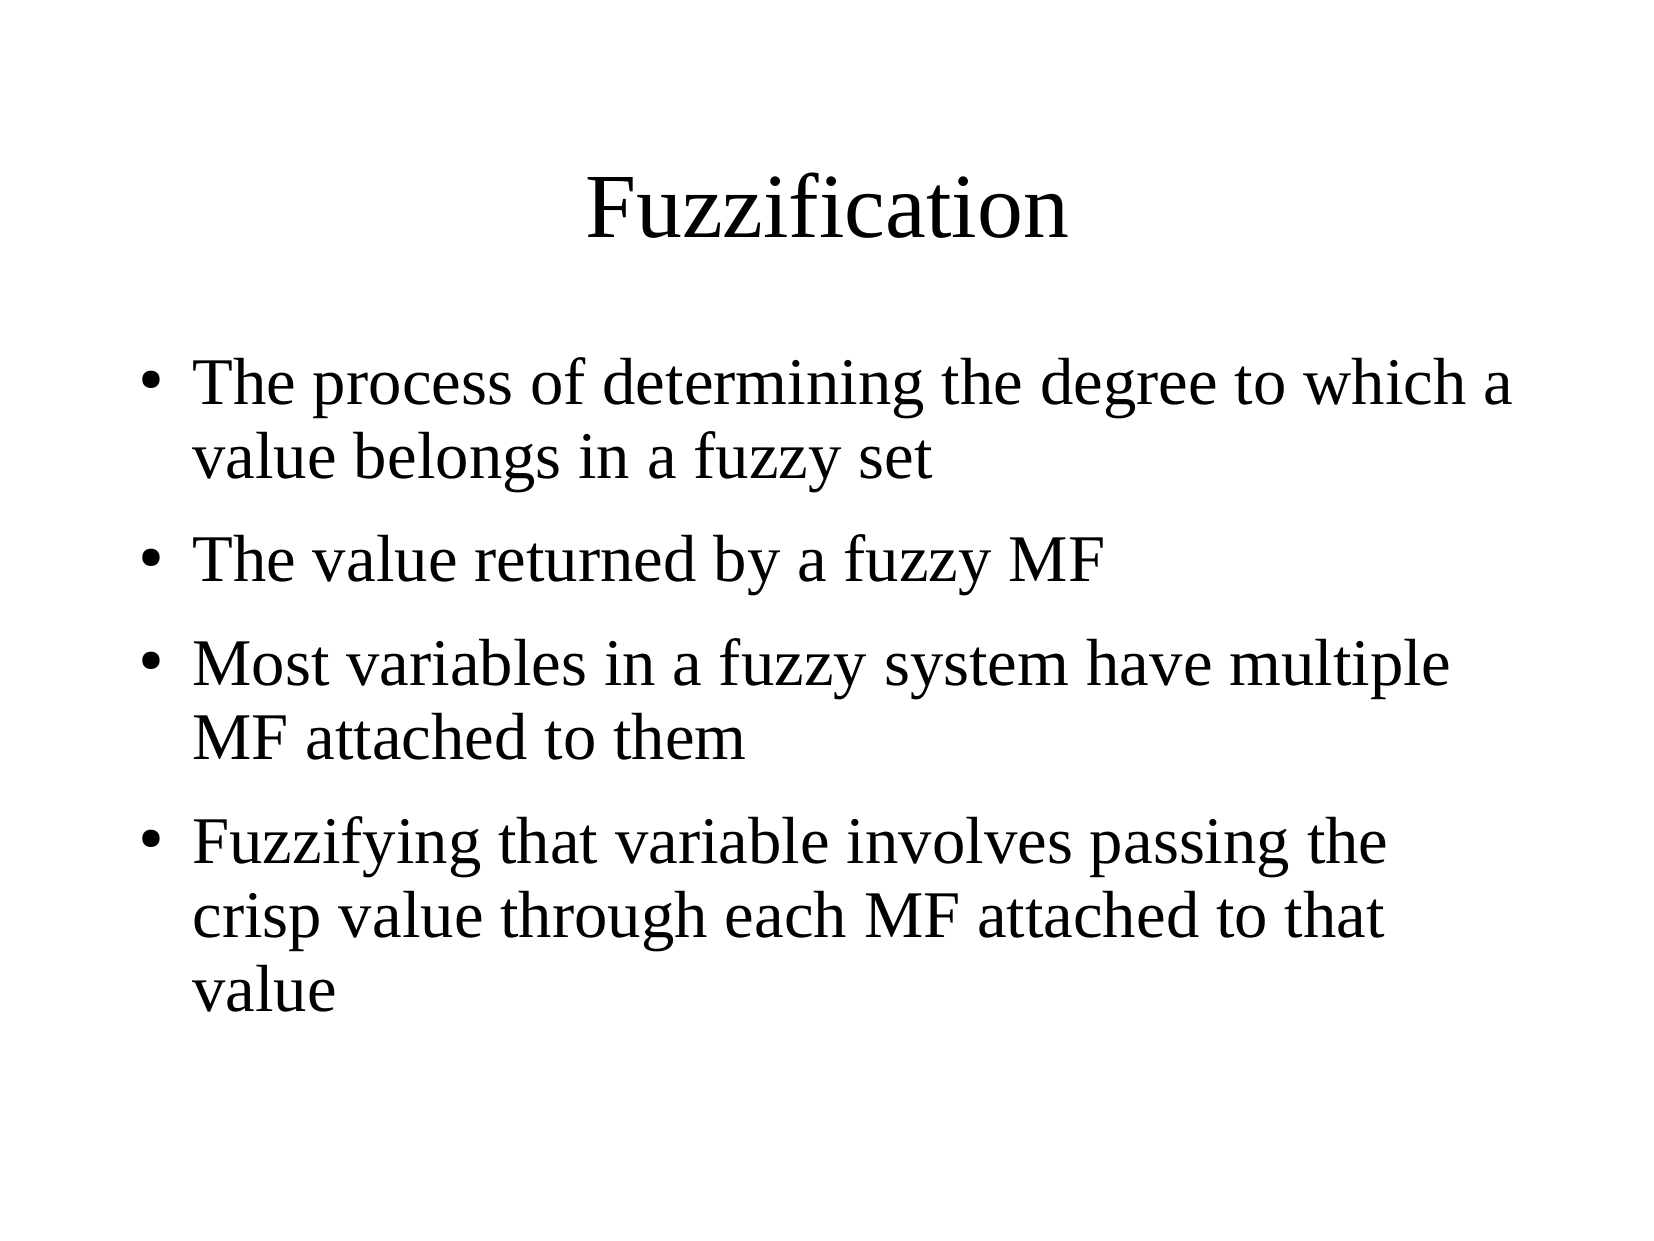

# Fuzzification
The process of determining the degree to which a value belongs in a fuzzy set
The value returned by a fuzzy MF
Most variables in a fuzzy system have multiple MF attached to them
Fuzzifying that variable involves passing the crisp value through each MF attached to that value